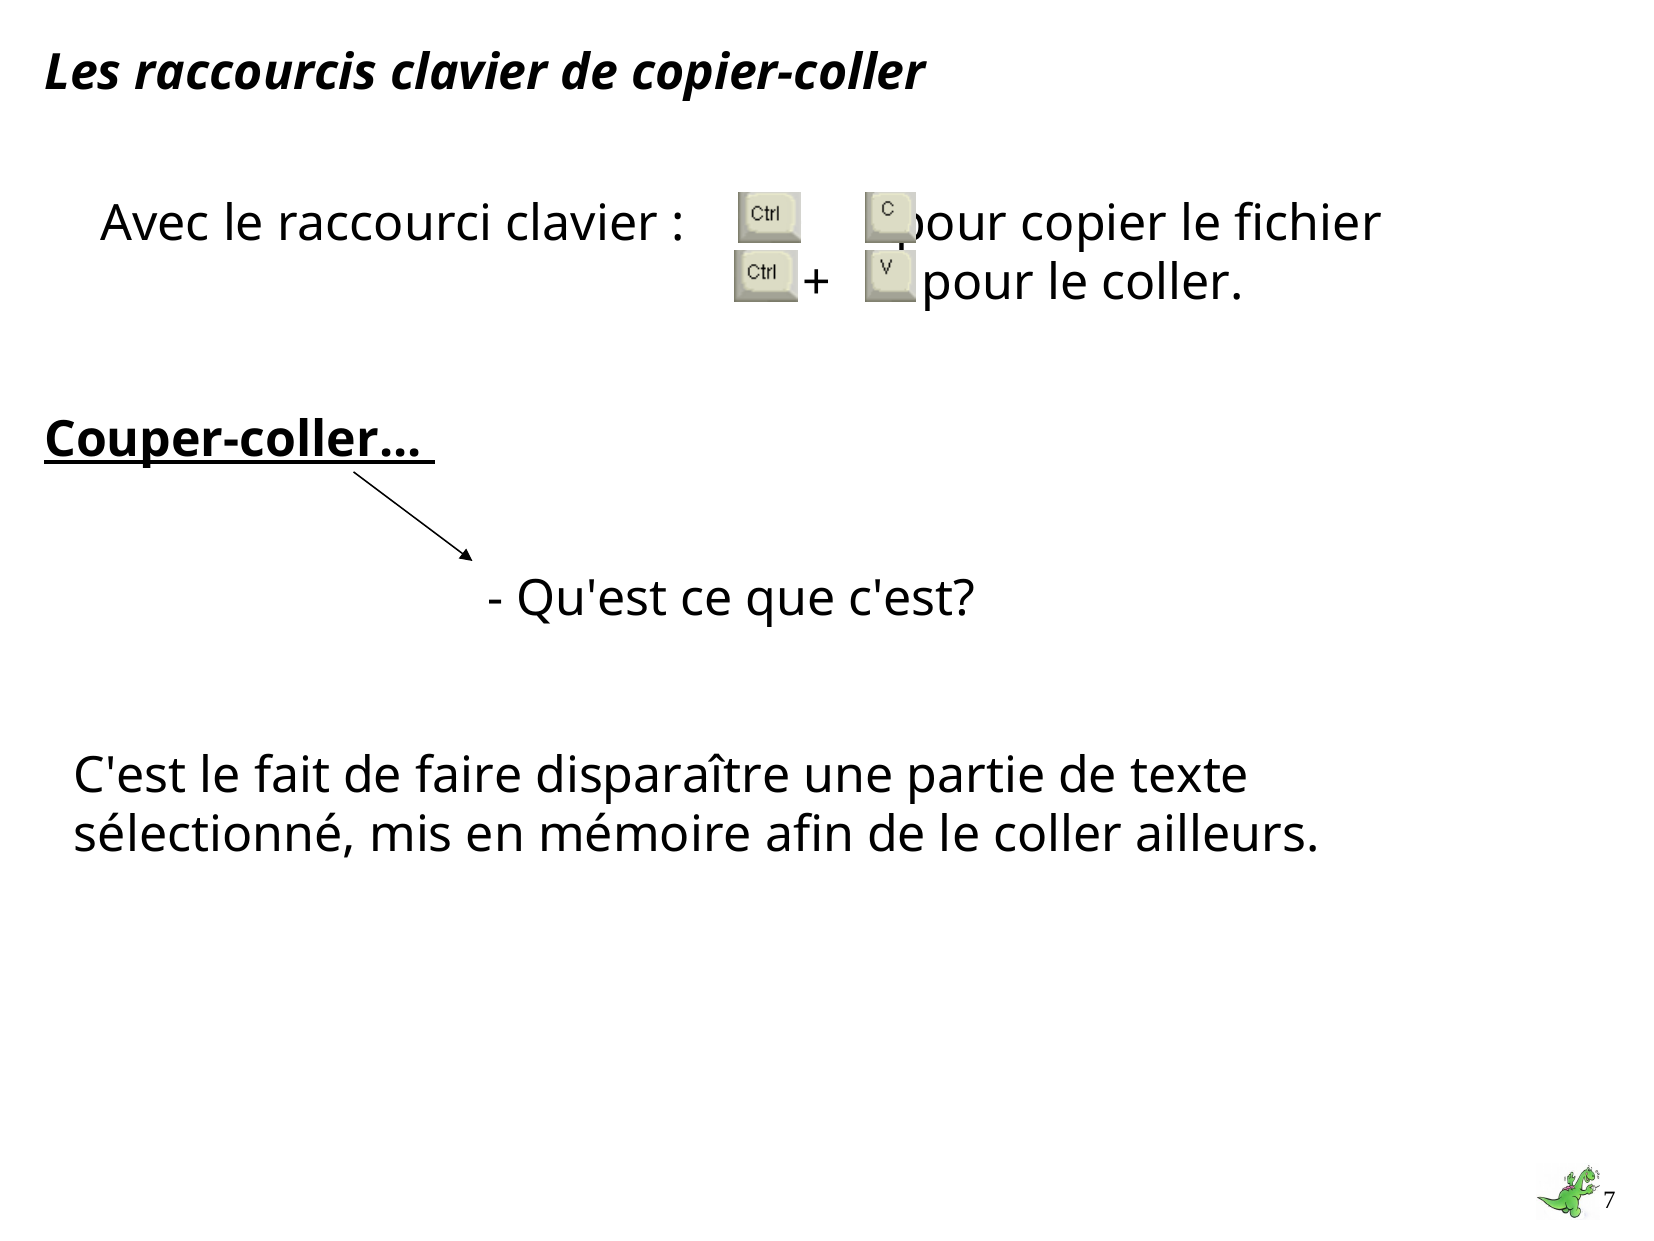

Les raccourcis clavier de copier-coller
Avec le raccourci clavier : + pour copier le fichier
									 + pour le coller.
Couper-coller...
- Qu'est ce que c'est?
C'est le fait de faire disparaître une partie de texte
sélectionné, mis en mémoire afin de le coller ailleurs.
7